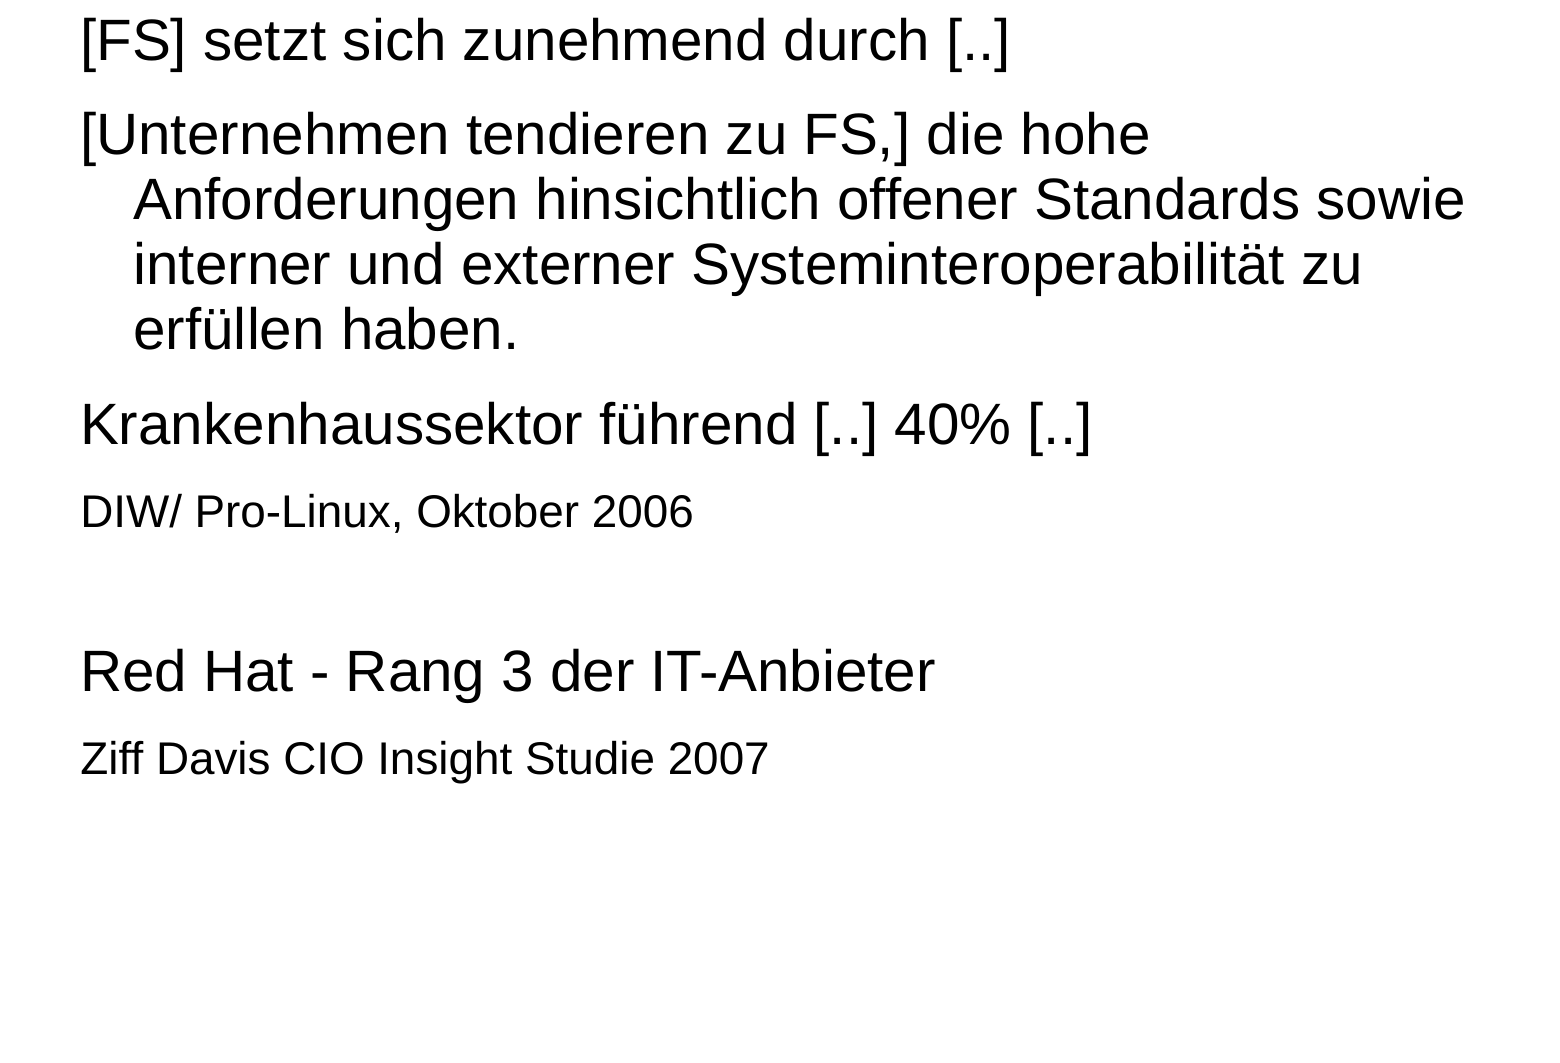

[FS] setzt sich zunehmend durch [..]
[Unternehmen tendieren zu FS,] die hohe Anforderungen hinsichtlich offener Standards sowie interner und externer Systeminteroperabilität zu erfüllen haben.
Krankenhaussektor führend [..] 40% [..]
DIW/ Pro-Linux, Oktober 2006
Red Hat - Rang 3 der IT-Anbieter
Ziff Davis CIO Insight Studie 2007